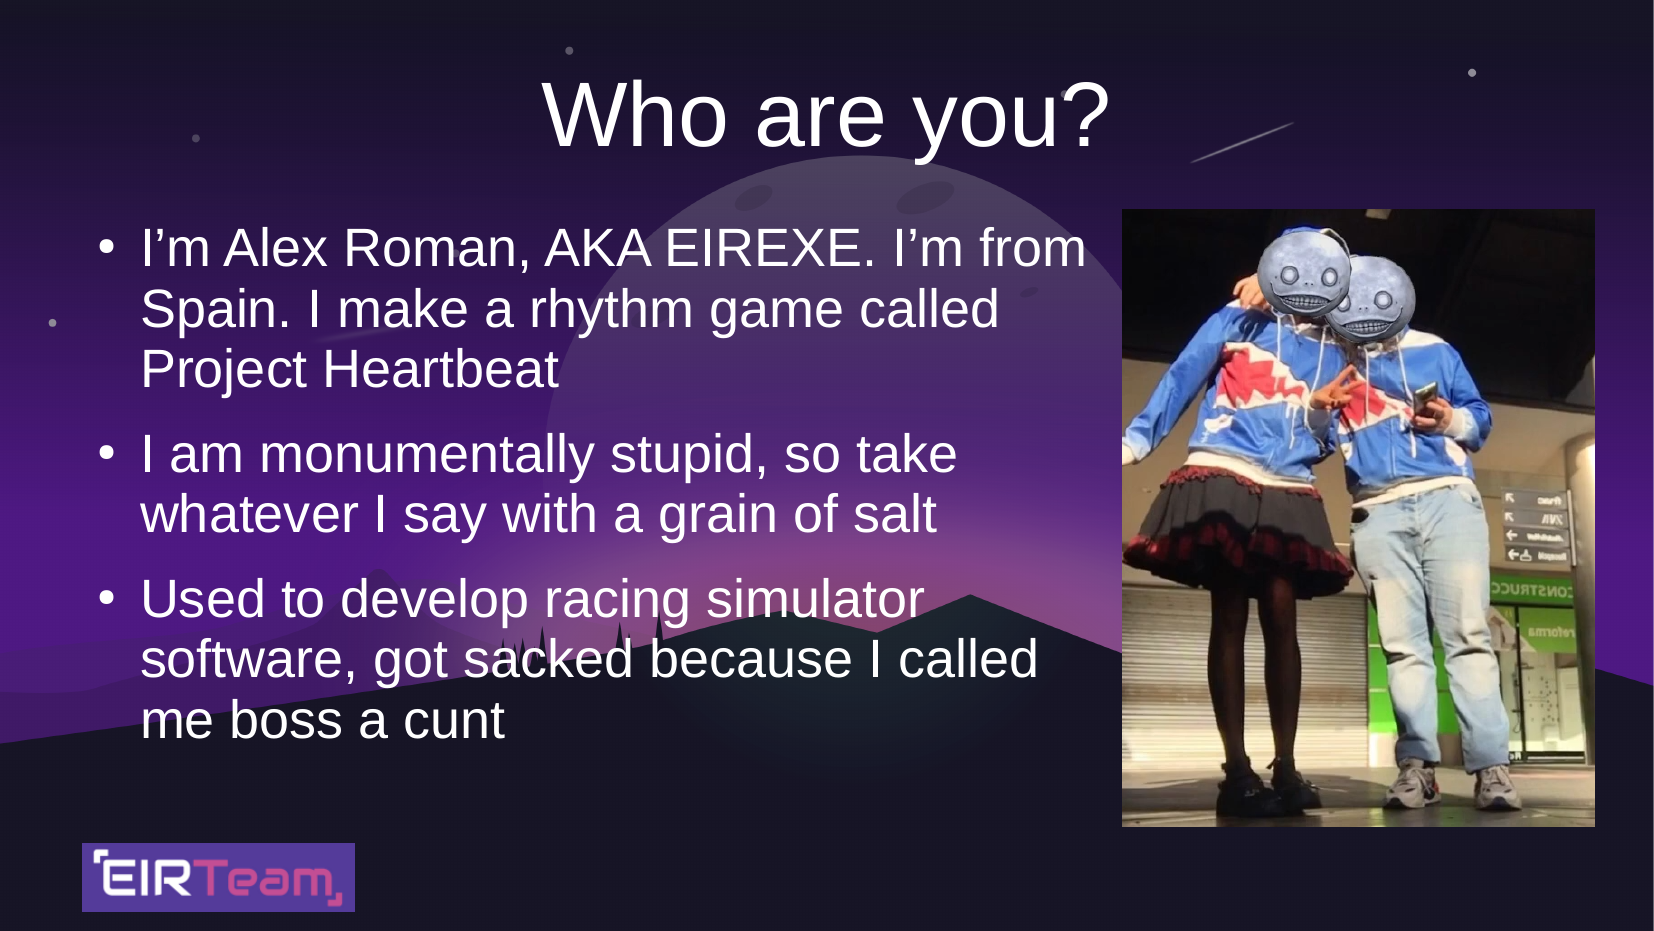

# Who are you?
I’m Alex Roman, AKA EIREXE. I’m from Spain. I make a rhythm game called Project Heartbeat
I am monumentally stupid, so take whatever I say with a grain of salt
Used to develop racing simulator software, got sacked because I called me boss a cunt